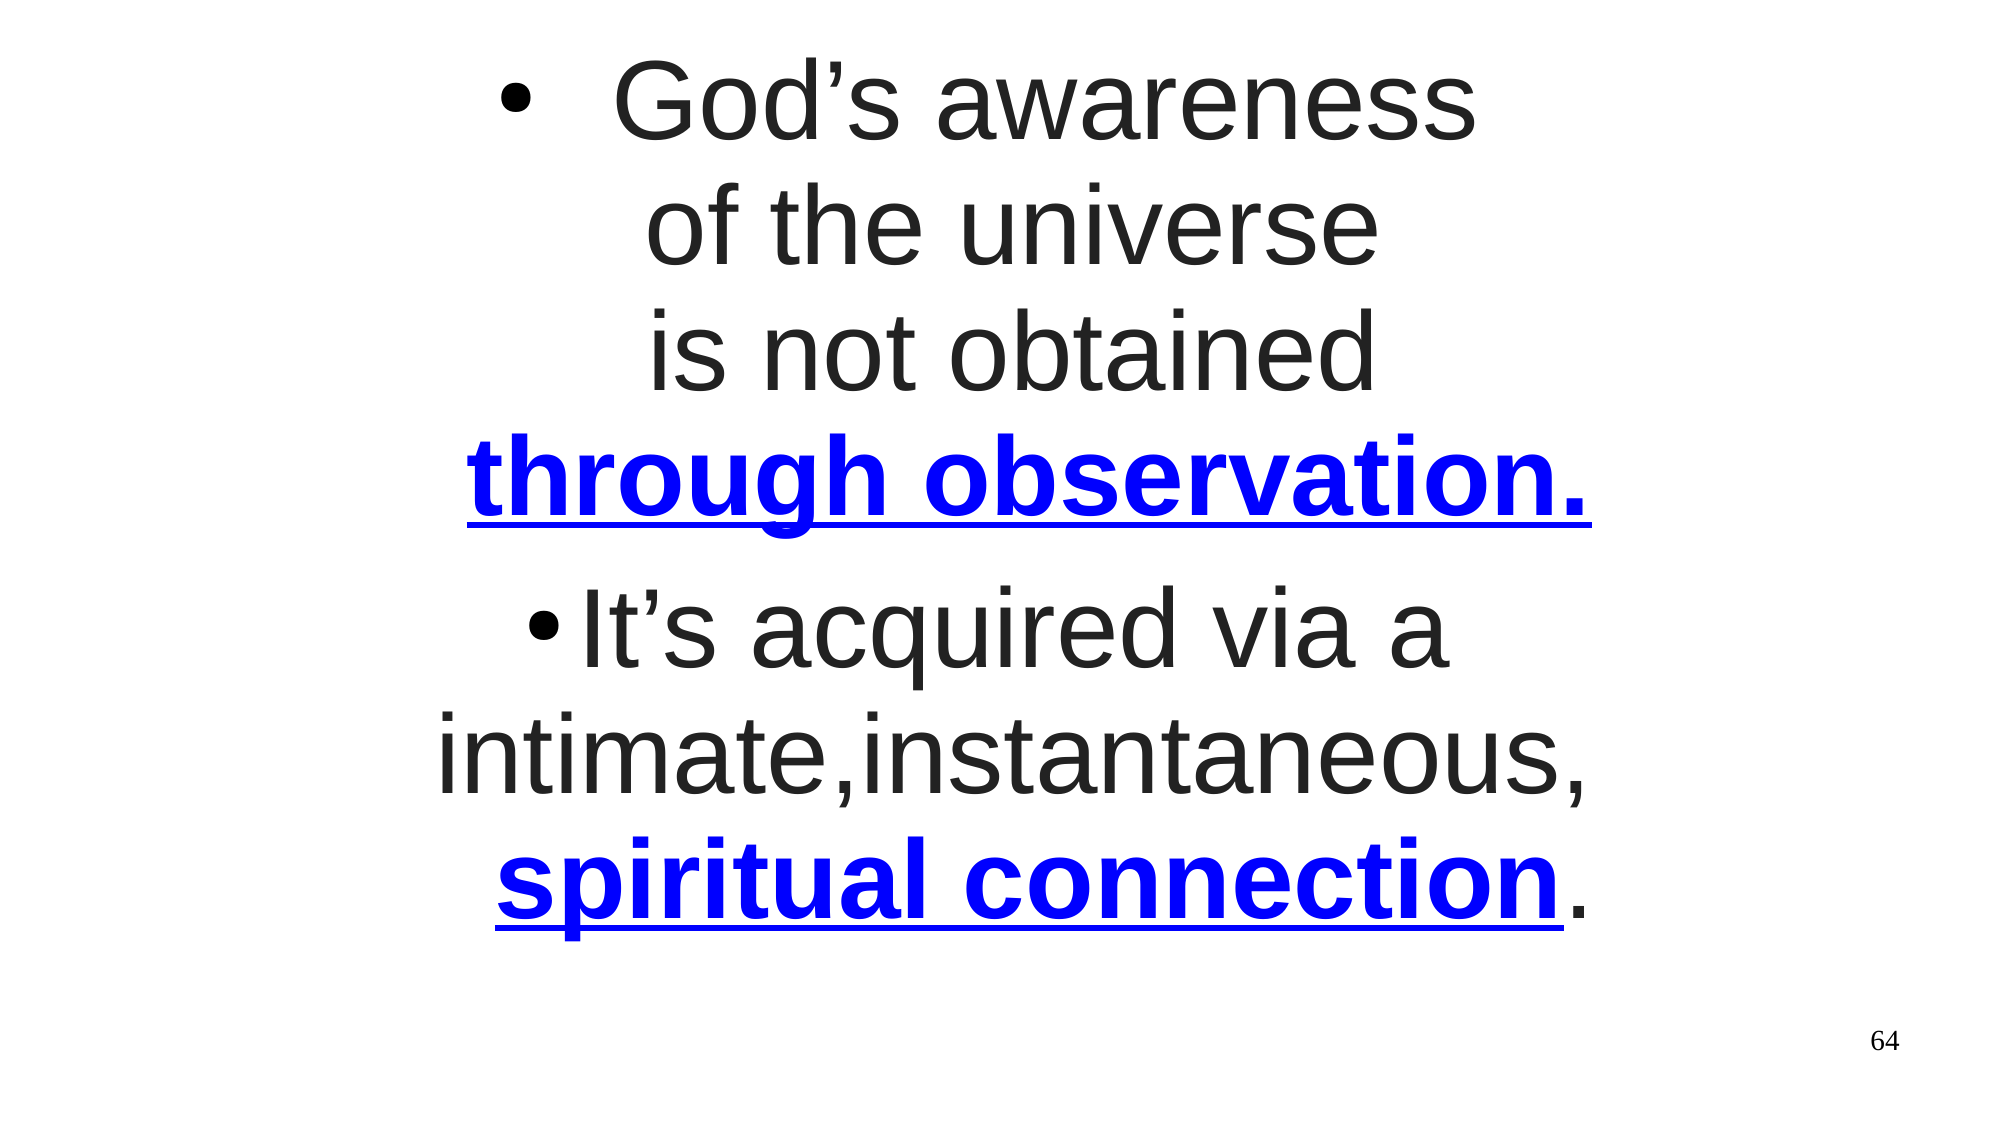

# God’s awareness of the universe is not obtained through observation.
It’s acquired via a
intimate,instantaneous,
 spiritual connection.
64